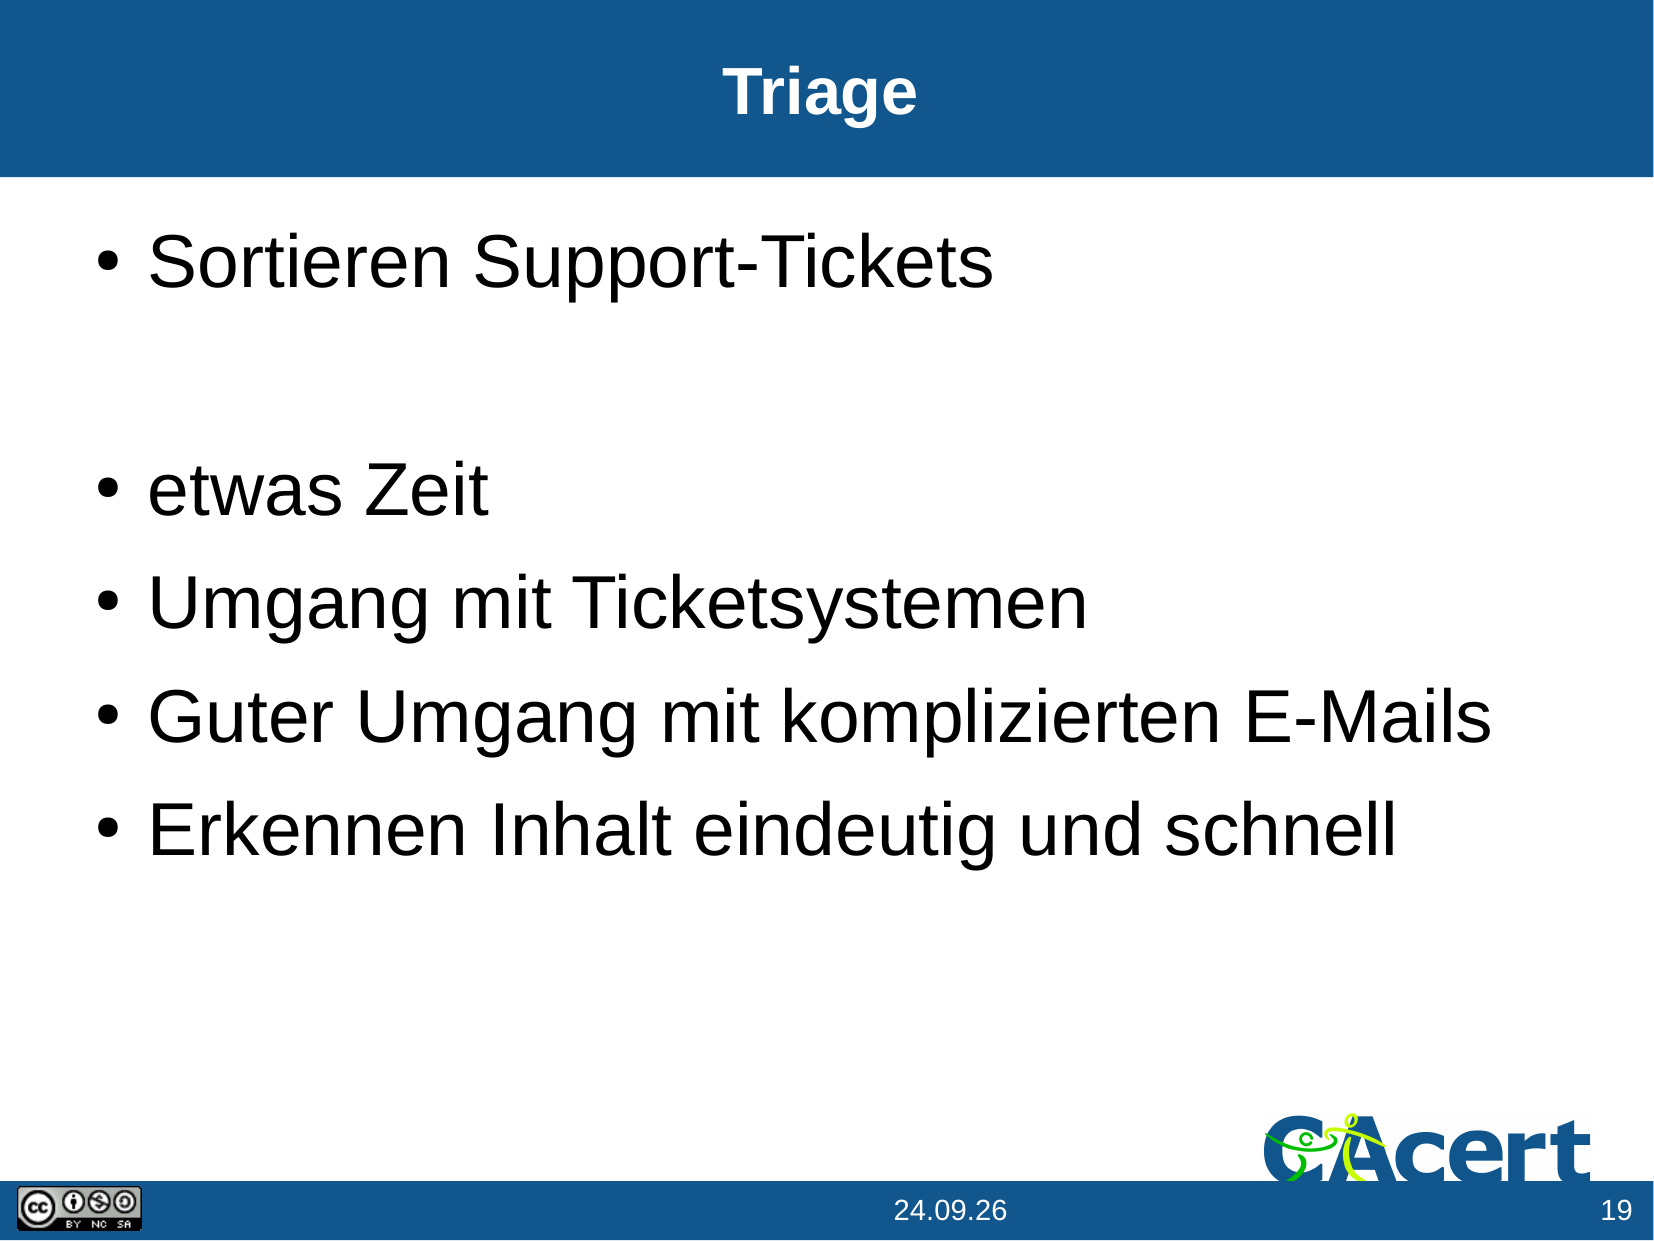

# Triage
Sortieren Support-Tickets
etwas Zeit
Umgang mit Ticketsystemen
Guter Umgang mit komplizierten E-Mails
Erkennen Inhalt eindeutig und schnell